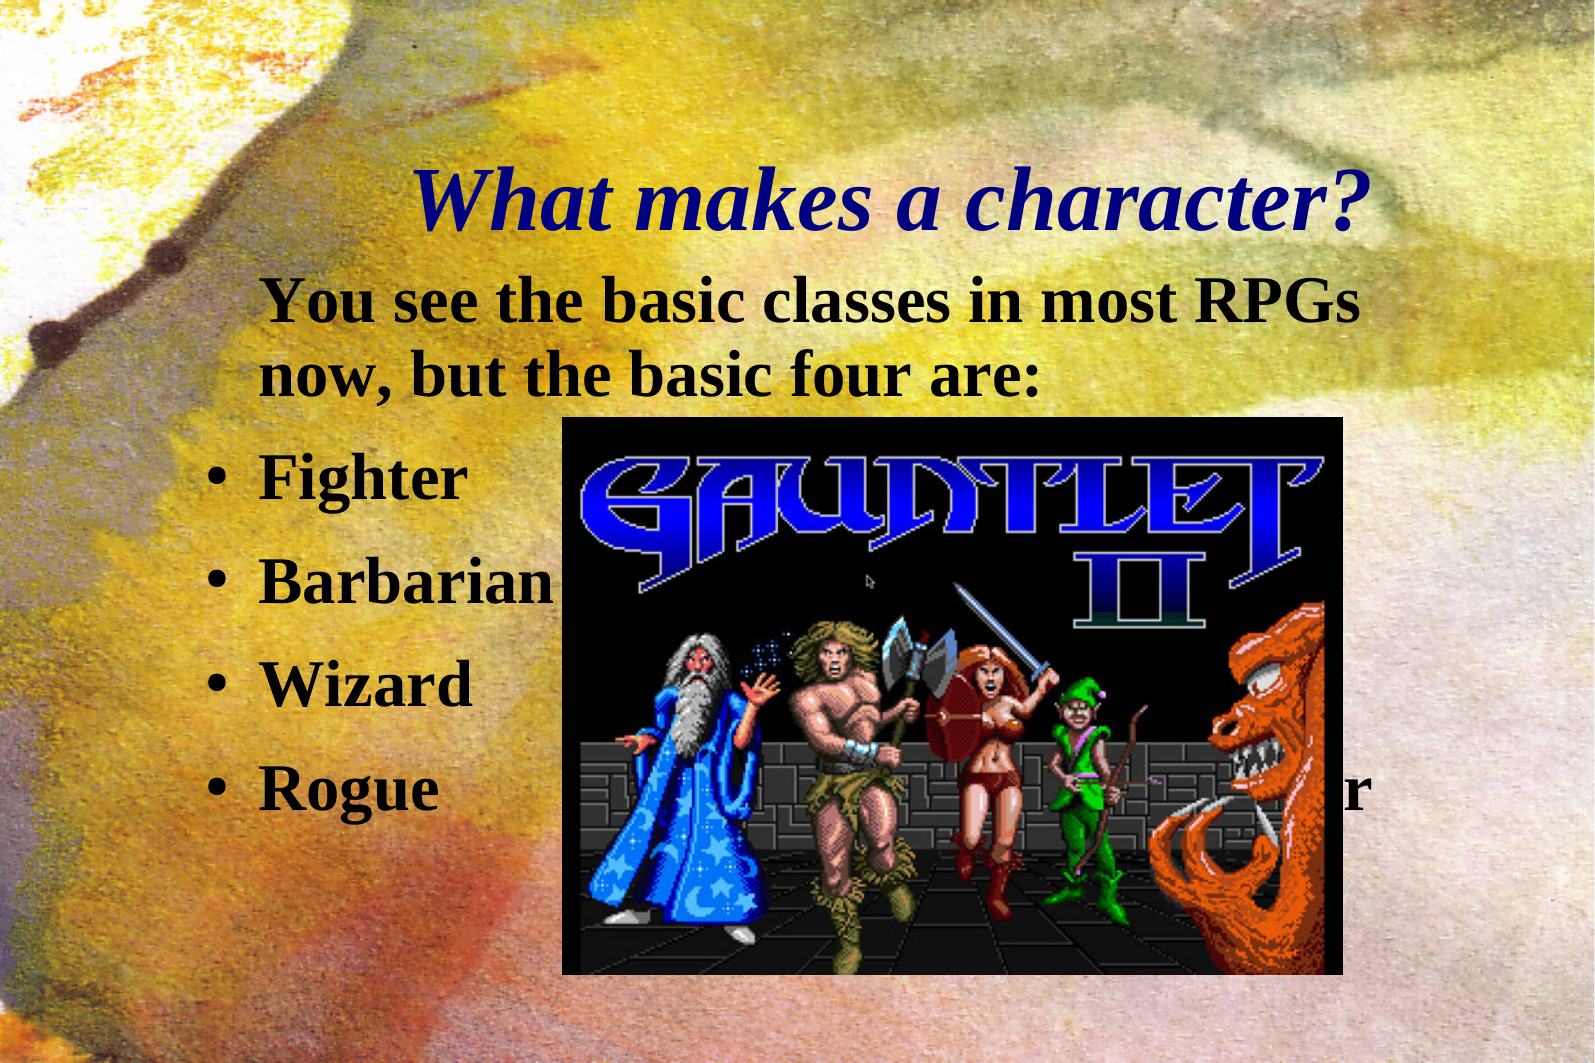

# What makes a character?
You see the basic classes in most RPGs now, but the basic four are:
Fighter – attacks precisely
Barbarian – attacks fiercely
Wizard – attacks magically
Rogue – attacks sneakily/from afar